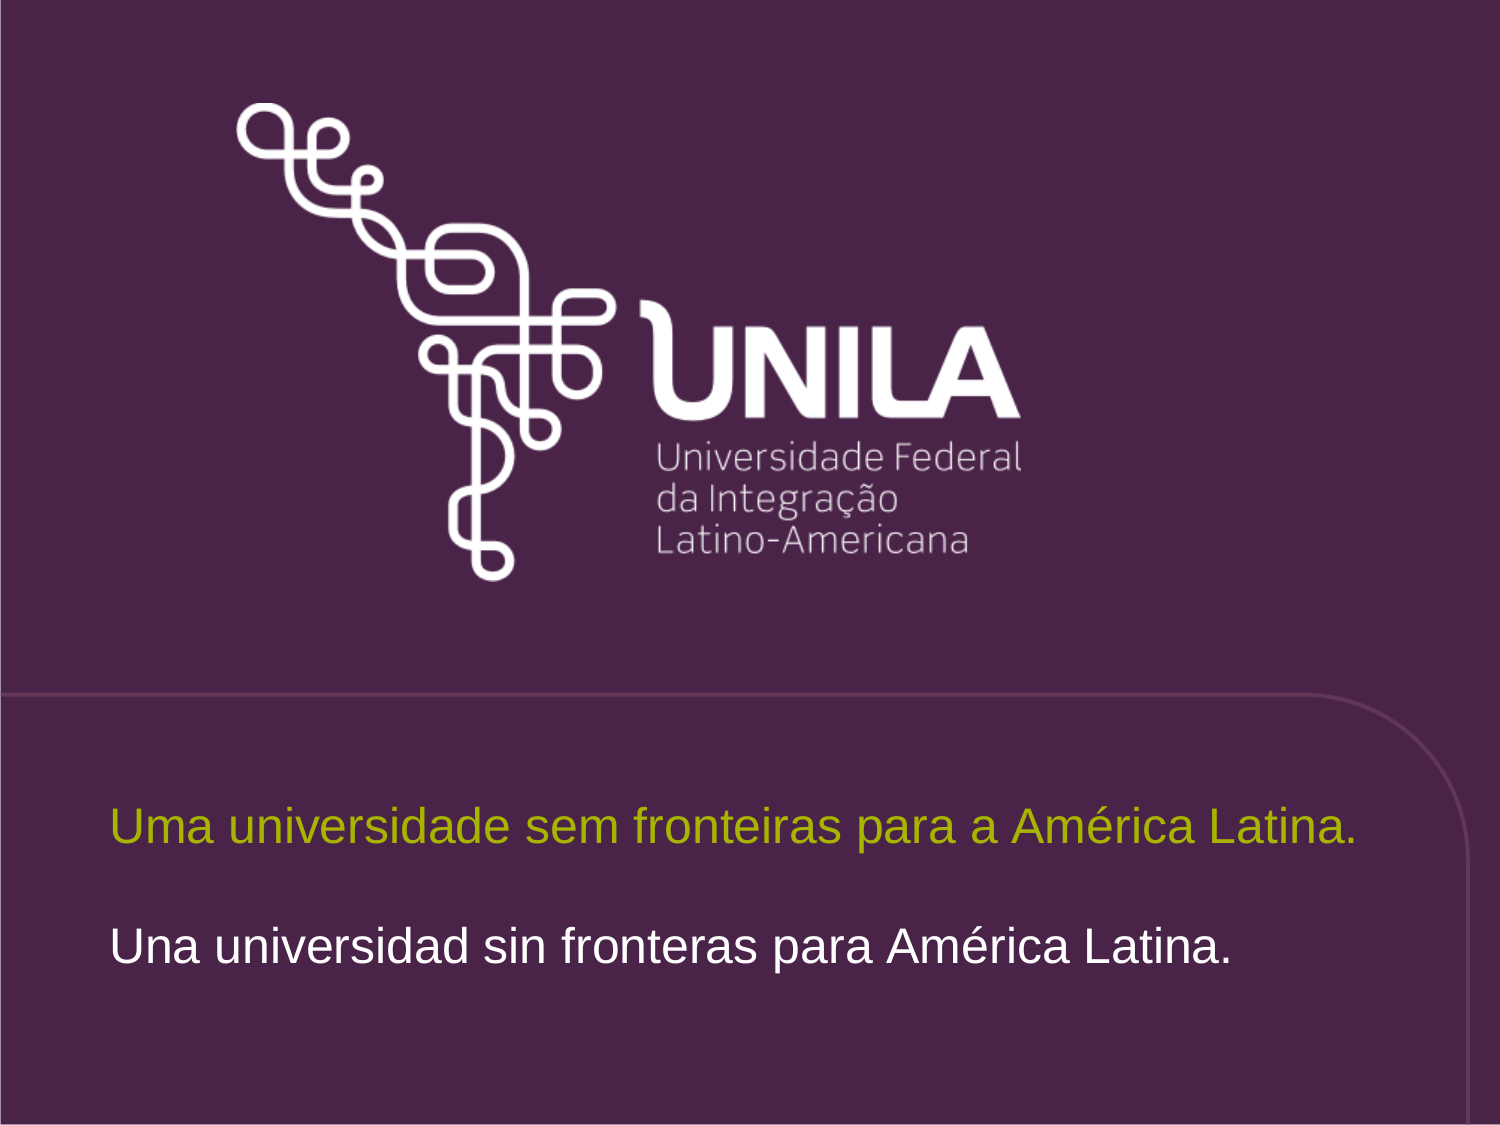

Uma universidade sem fronteiras para a América Latina.
Una universidad sin fronteras para América Latina.